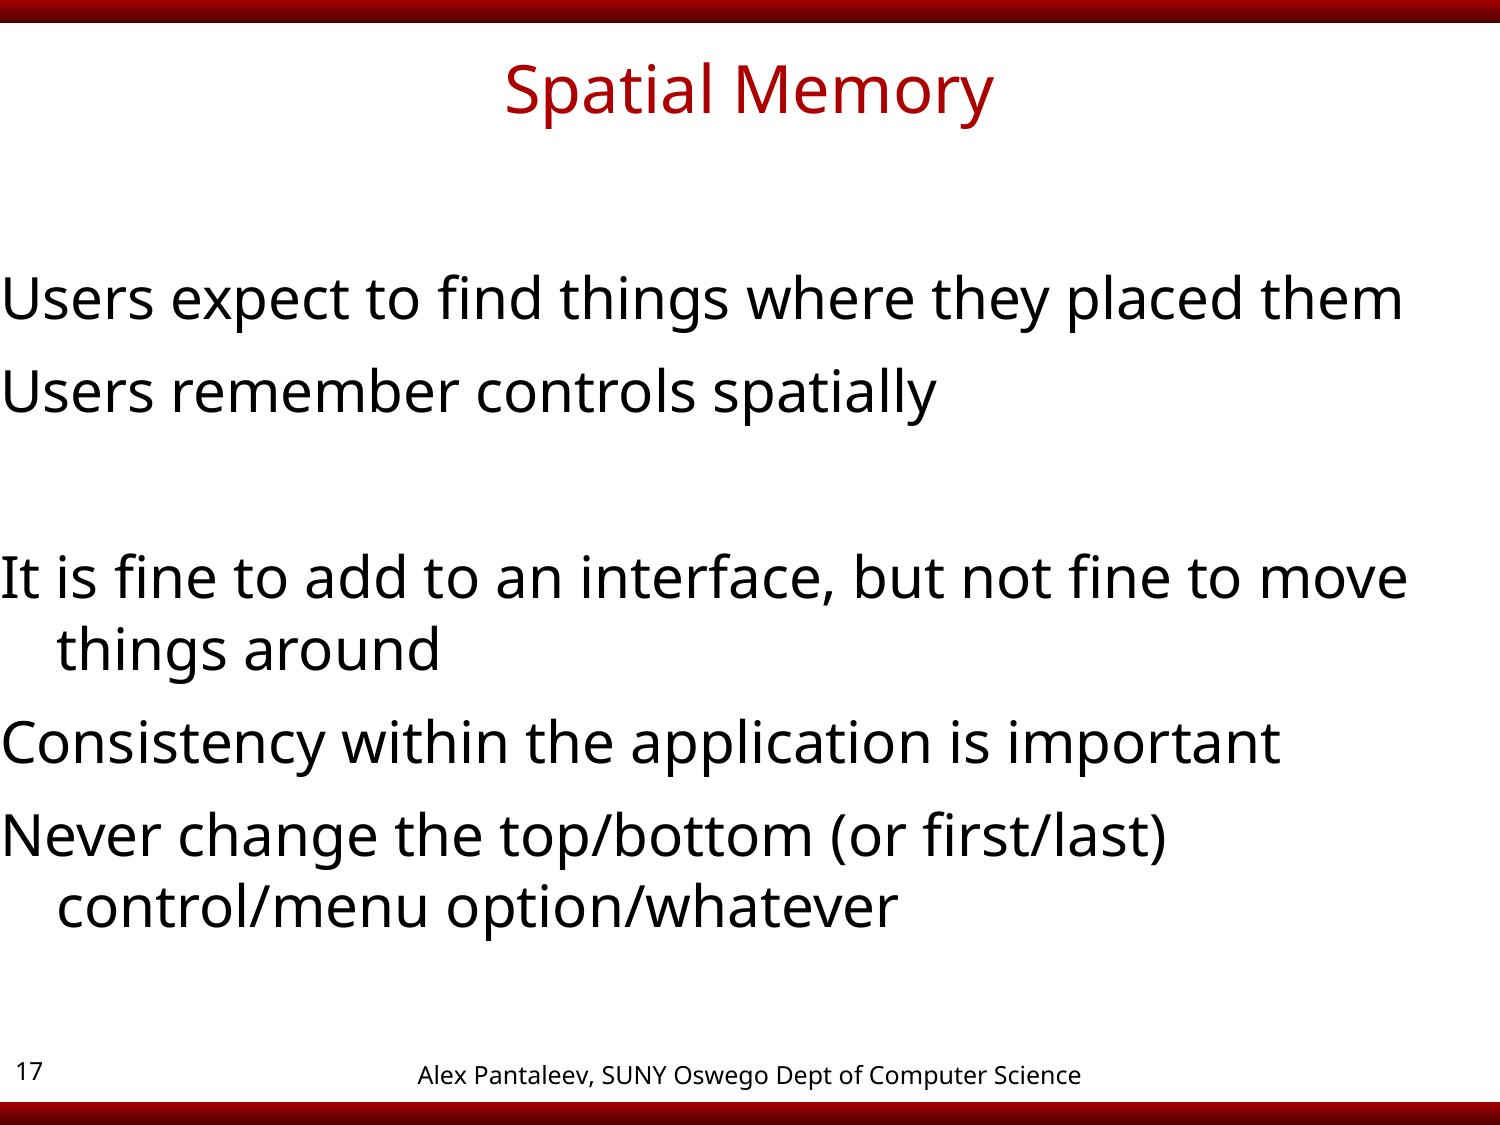

# Spatial Memory
Users expect to find things where they placed them
Users remember controls spatially
It is fine to add to an interface, but not fine to move things around
Consistency within the application is important
Never change the top/bottom (or first/last) control/menu option/whatever
17